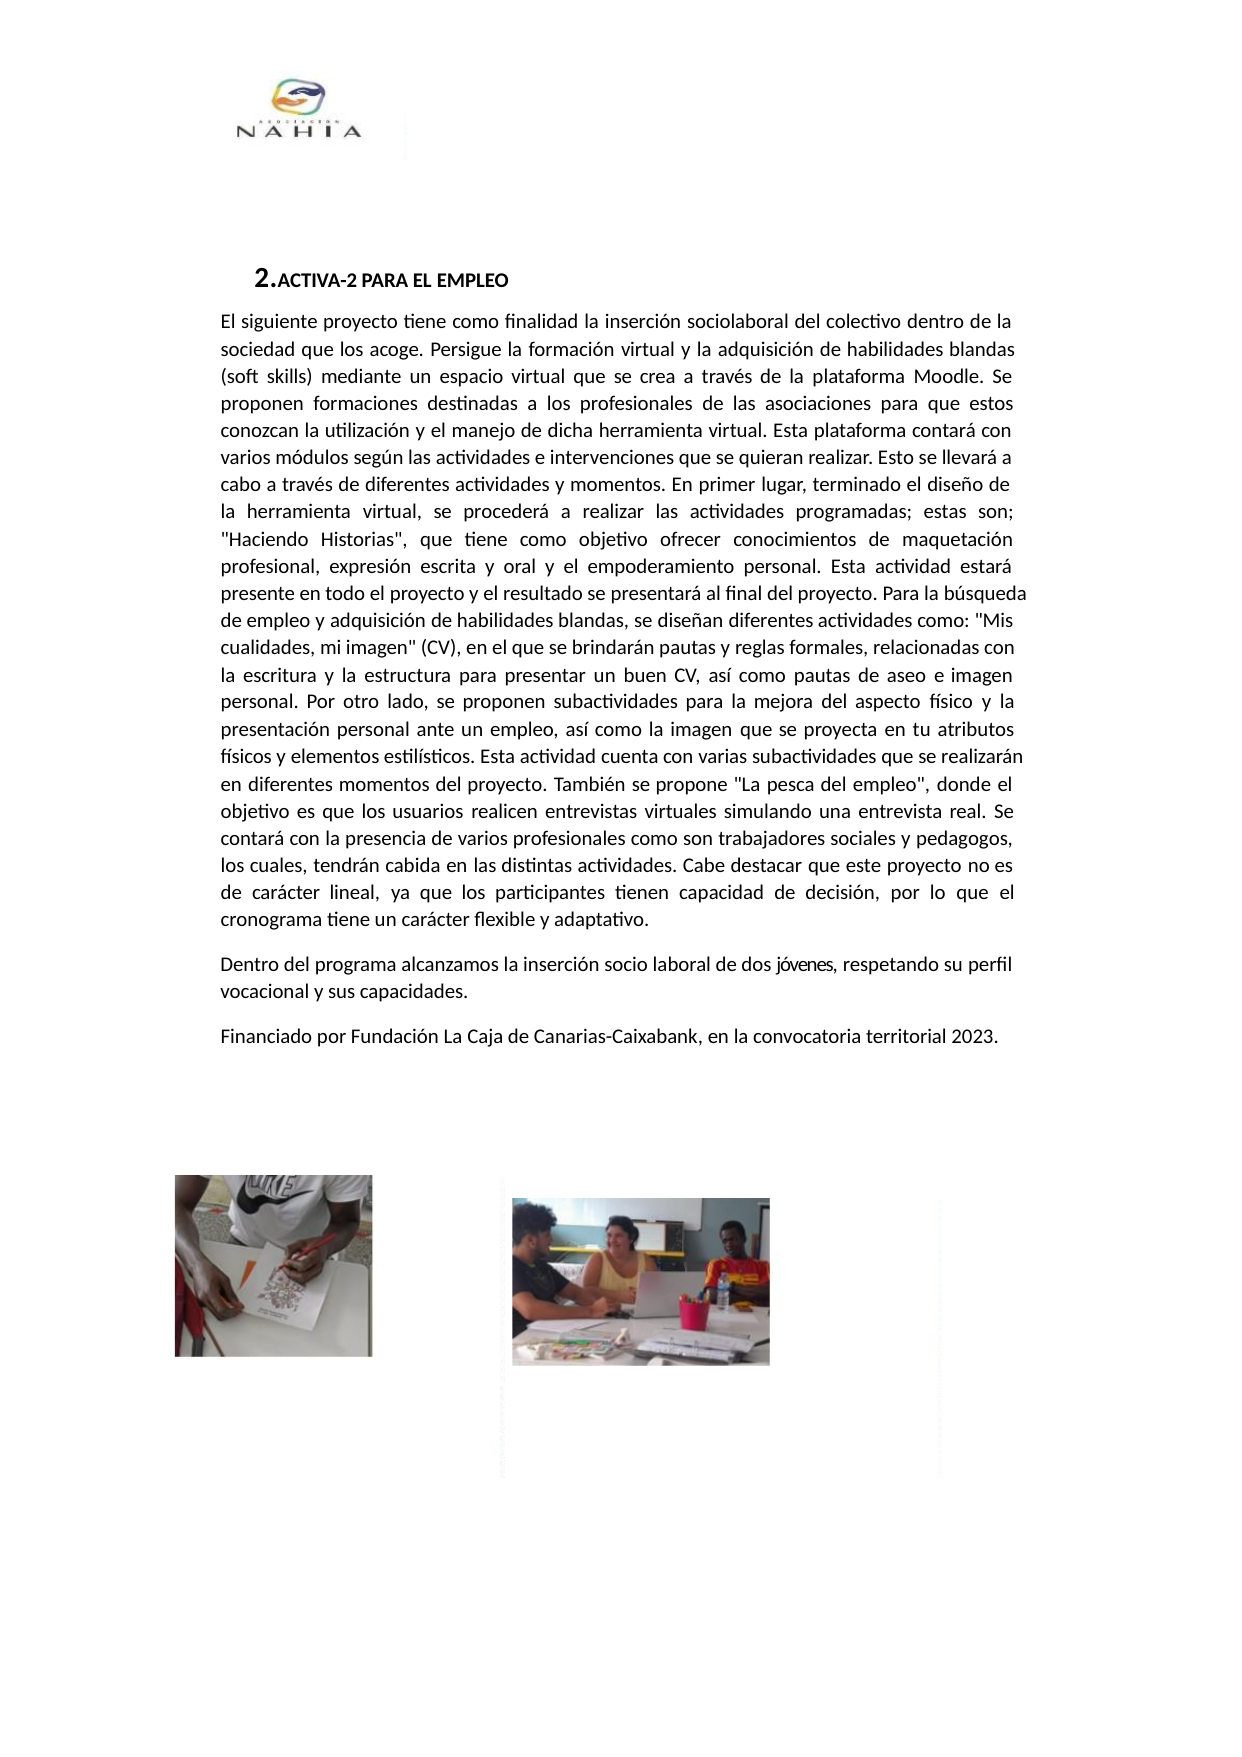

2.ACTIVA-2 PARA EL EMPLEO
El siguiente proyecto tiene como finalidad la inserción sociolaboral del colectivo dentro de la
sociedad que los acoge. Persigue la formación virtual y la adquisición de habilidades blandas
(soft skills) mediante un espacio virtual que se crea a través de la plataforma Moodle. Se
proponen formaciones destinadas a los profesionales de las asociaciones para que estos
conozcan la utilización y el manejo de dicha herramienta virtual. Esta plataforma contará con
varios módulos según las actividades e intervenciones que se quieran realizar. Esto se llevará a
cabo a través de diferentes actividades y momentos. En primer lugar, terminado el diseño de
la herramienta virtual, se procederá a realizar las actividades programadas; estas son;
"Haciendo Historias", que tiene como objetivo ofrecer conocimientos de maquetación
profesional, expresión escrita y oral y el empoderamiento personal. Esta actividad estará
presente en todo el proyecto y el resultado se presentará al final del proyecto. Para la búsqueda
de empleo y adquisición de habilidades blandas, se diseñan diferentes actividades como: "Mis
cualidades, mi imagen" (CV), en el que se brindarán pautas y reglas formales, relacionadas con
la escritura y la estructura para presentar un buen CV, así como pautas de aseo e imagen
personal. Por otro lado, se proponen subactividades para la mejora del aspecto físico y la
presentación personal ante un empleo, así como la imagen que se proyecta en tu atributos
físicos y elementos estilísticos. Esta actividad cuenta con varias subactividades que se realizarán
en diferentes momentos del proyecto. También se propone "La pesca del empleo", donde el
objetivo es que los usuarios realicen entrevistas virtuales simulando una entrevista real. Se
contará con la presencia de varios profesionales como son trabajadores sociales y pedagogos,
los cuales, tendrán cabida en las distintas actividades. Cabe destacar que este proyecto no es
de carácter lineal, ya que los participantes tienen capacidad de decisión, por lo que el
cronograma tiene un carácter flexible y adaptativo.
Dentro del programa alcanzamos la inserción socio laboral de dos jóvenes, respetando su perfil
vocacional y sus capacidades.
Financiado por Fundación La Caja de Canarias-Caixabank, en la convocatoria territorial 2023.